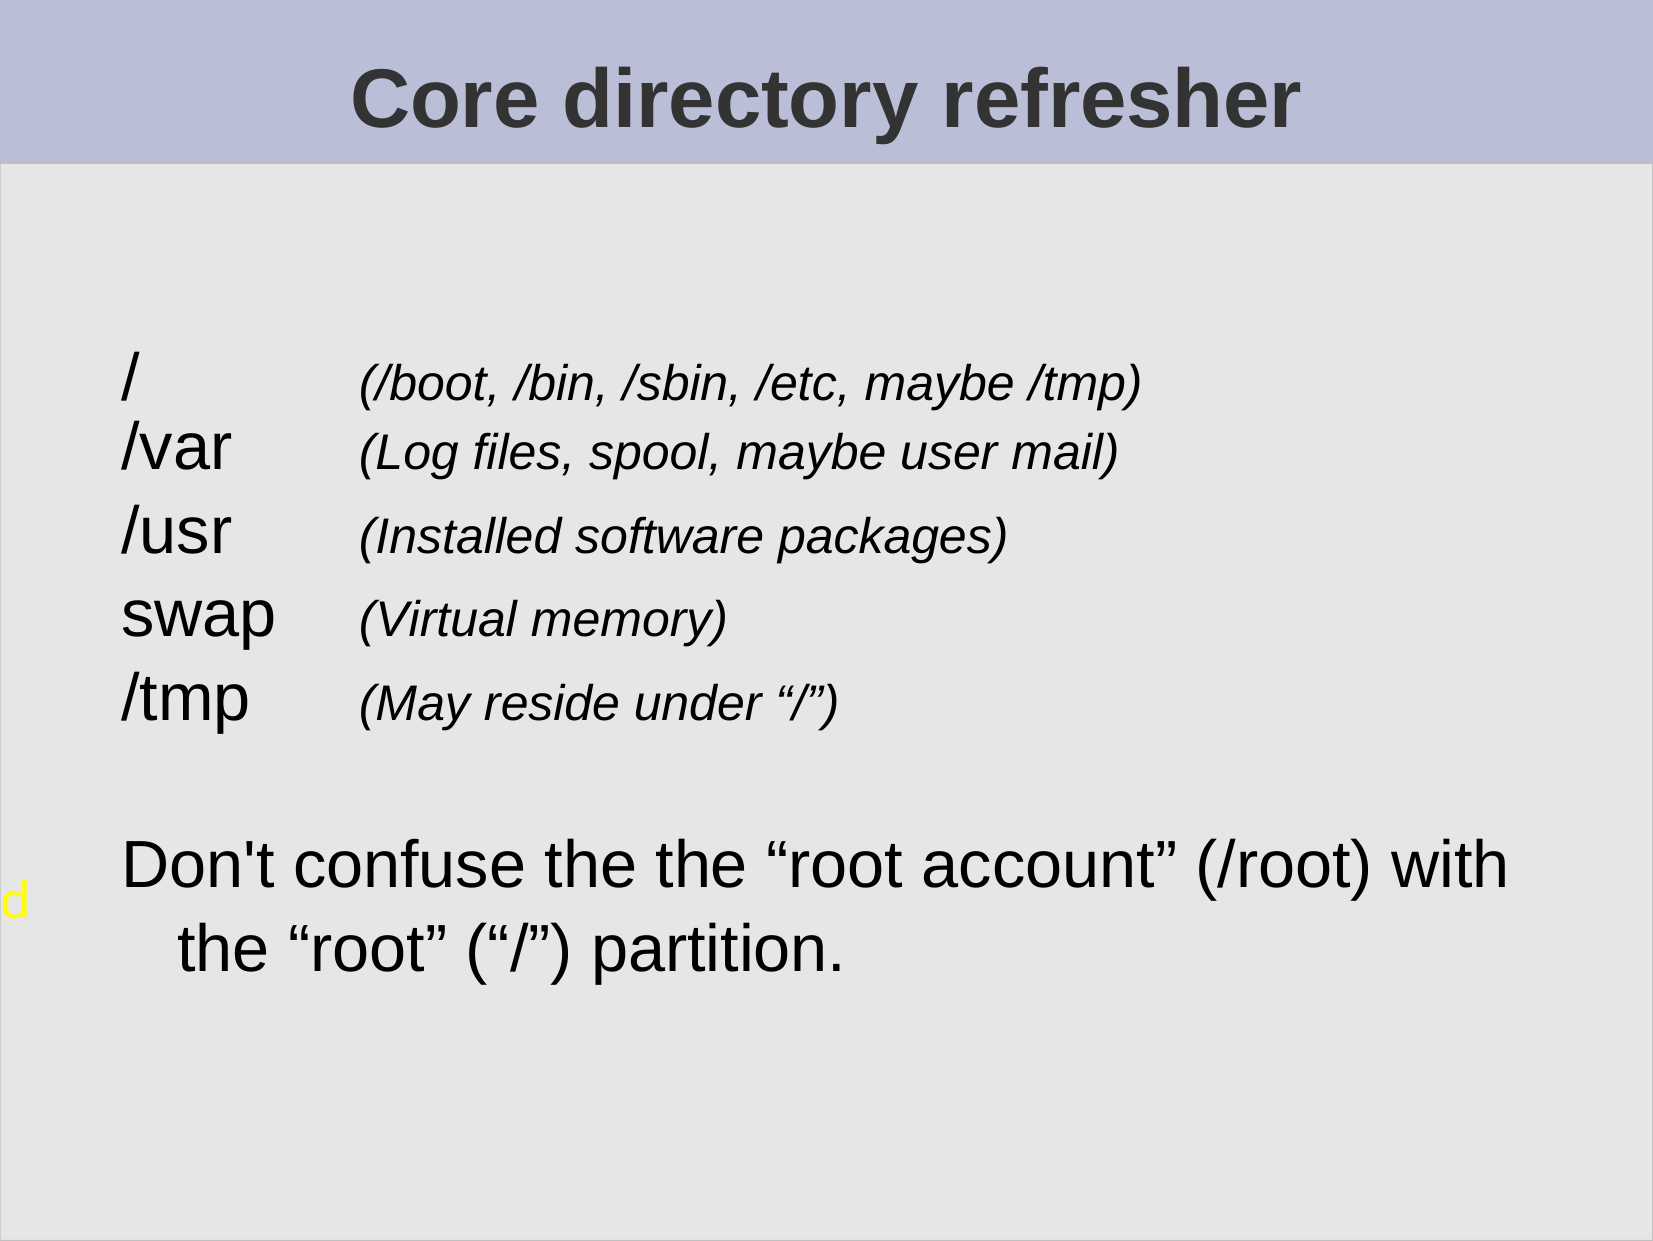

# Core directory refresher
/ 	(/boot, /bin, /sbin, /etc, maybe /tmp)
/var 	(Log files, spool, maybe user mail)
/usr 	(Installed software packages)
swap 	(Virtual memory)
/tmp 	(May reside under “/”)
Don't confuse the the “root account” (/root) with the “root” (“/”) partition.
d